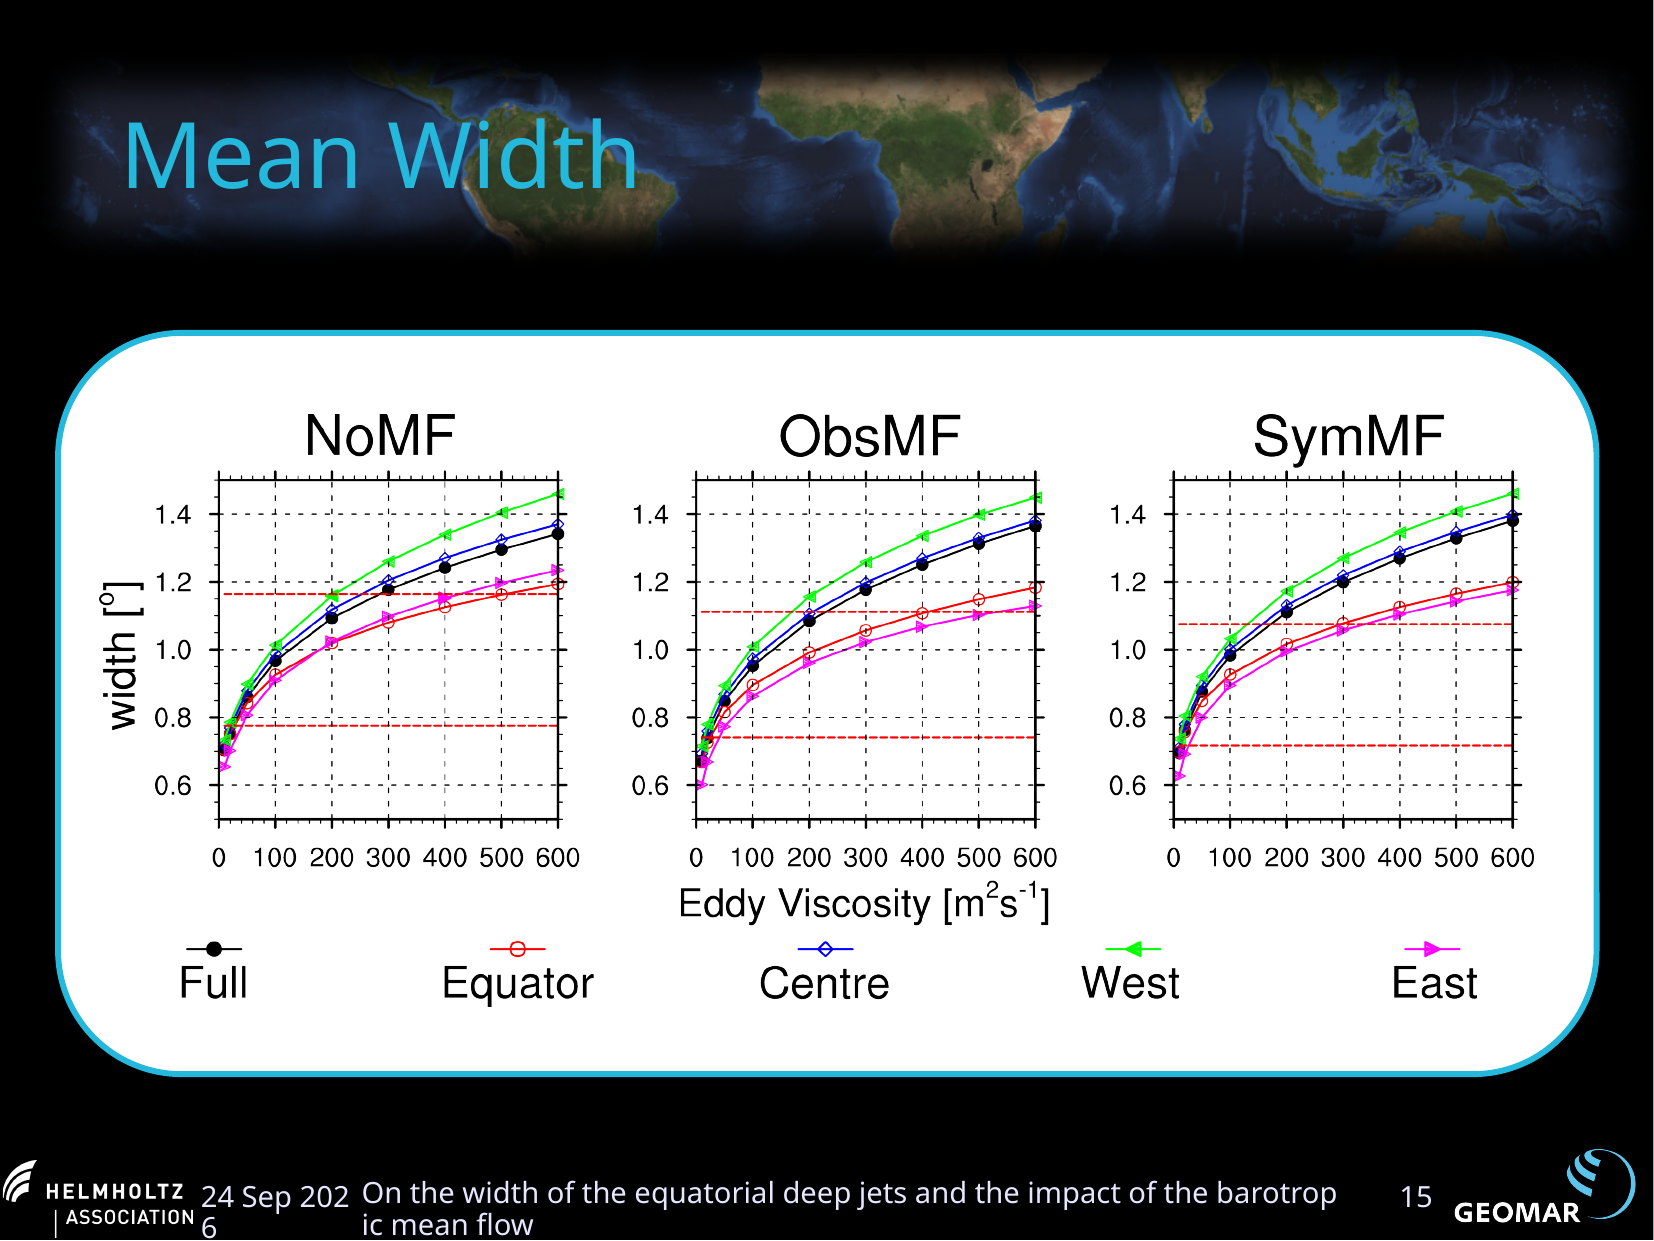

# Mean Width
On the width of the equatorial deep jets and the impact of the barotropic mean flow
15